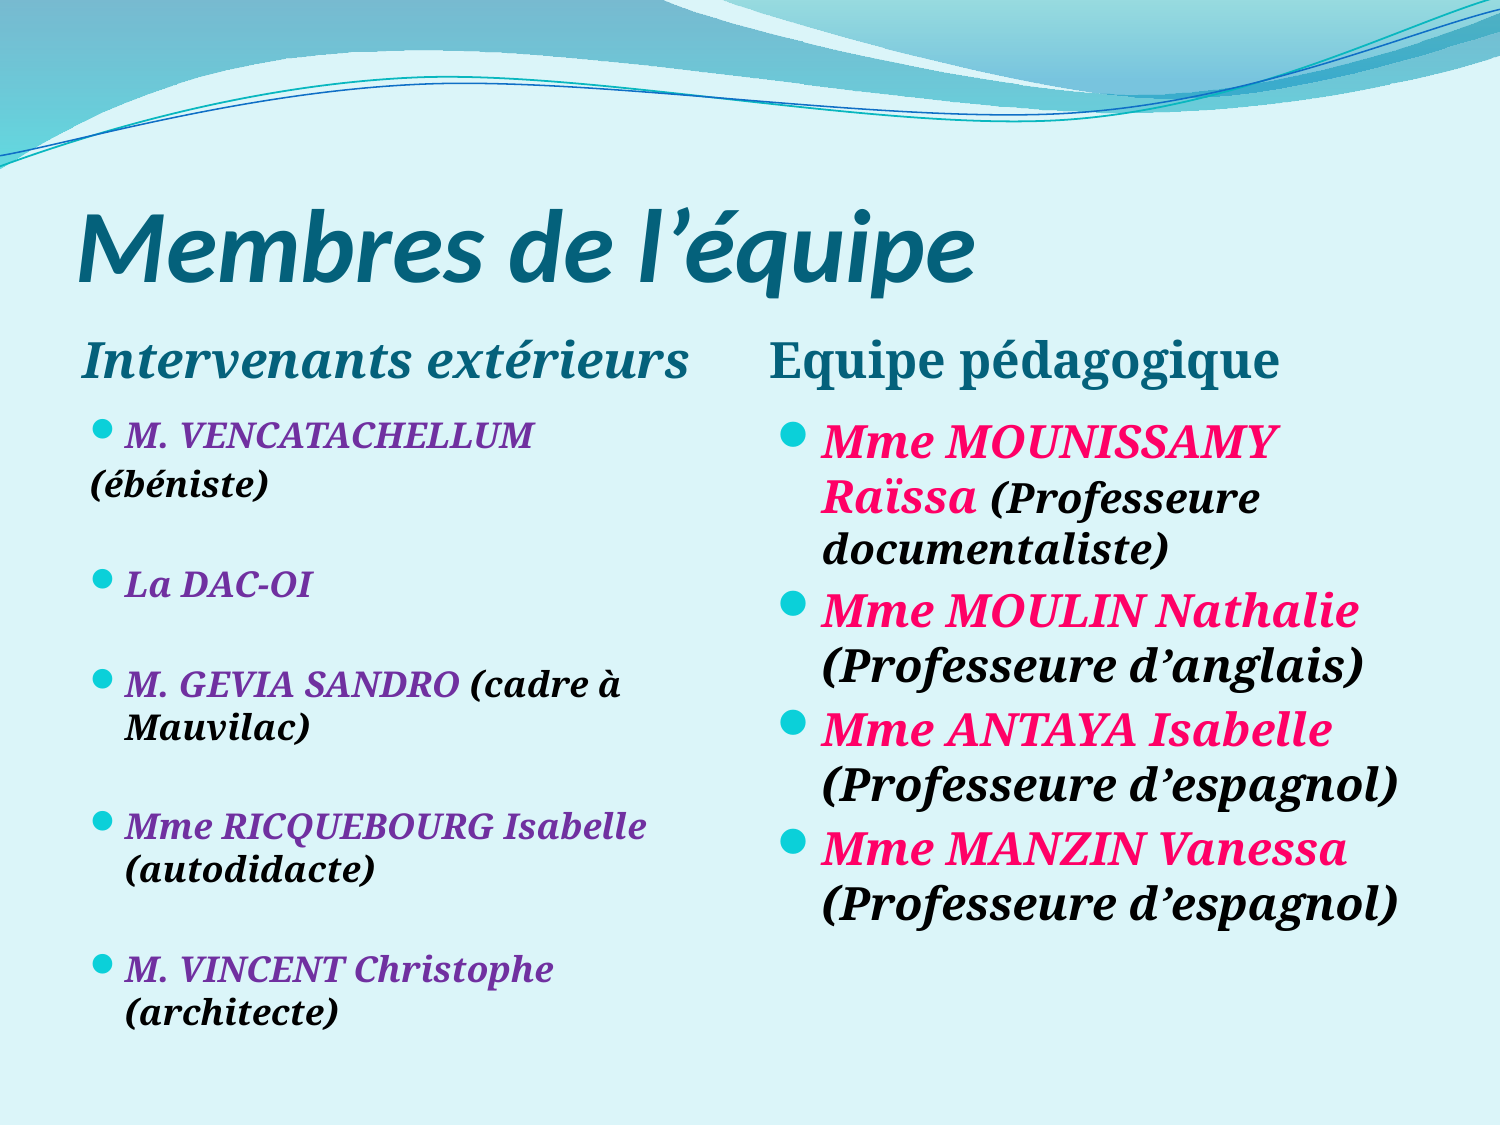

# Membres de l’équipe
Intervenants extérieurs
Equipe pédagogique
M. VENCATACHELLUM
(ébéniste)
La DAC-OI
M. GEVIA SANDRO (cadre à Mauvilac)
Mme RICQUEBOURG Isabelle (autodidacte)
M. VINCENT Christophe (architecte)
Mme MOUNISSAMY Raïssa (Professeure documentaliste)
Mme MOULIN Nathalie (Professeure d’anglais)
Mme ANTAYA Isabelle (Professeure d’espagnol)
Mme MANZIN Vanessa (Professeure d’espagnol)